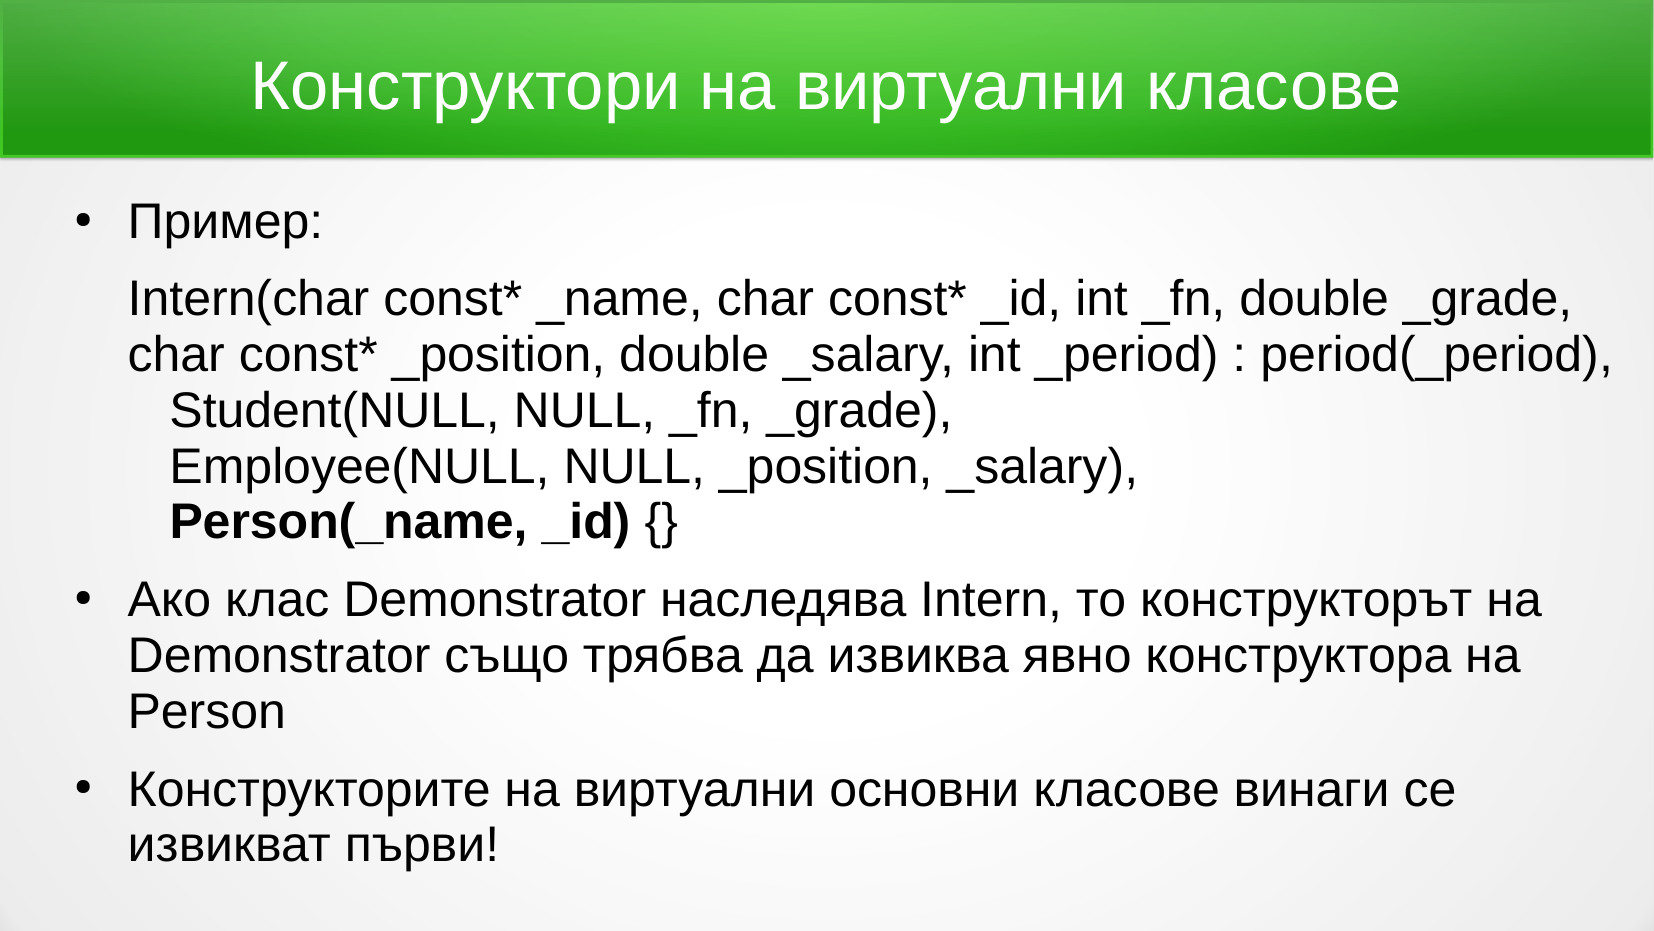

# Конструктори на виртуални класове
Пример:
Intern(char const* _name, char const* _id, int _fn, double _grade, char const* _position, double _salary, int _period) : period(_period),
 Student(NULL, NULL, _fn, _grade),
 Employee(NULL, NULL, _position, _salary),
 Person(_name, _id) {}
Ако клас Demonstrator наследява Intern, то конструкторът на Demonstrator също трябва да извиква явно конструктора на Person
Конструкторите на виртуални основни класове винаги се извикват първи!